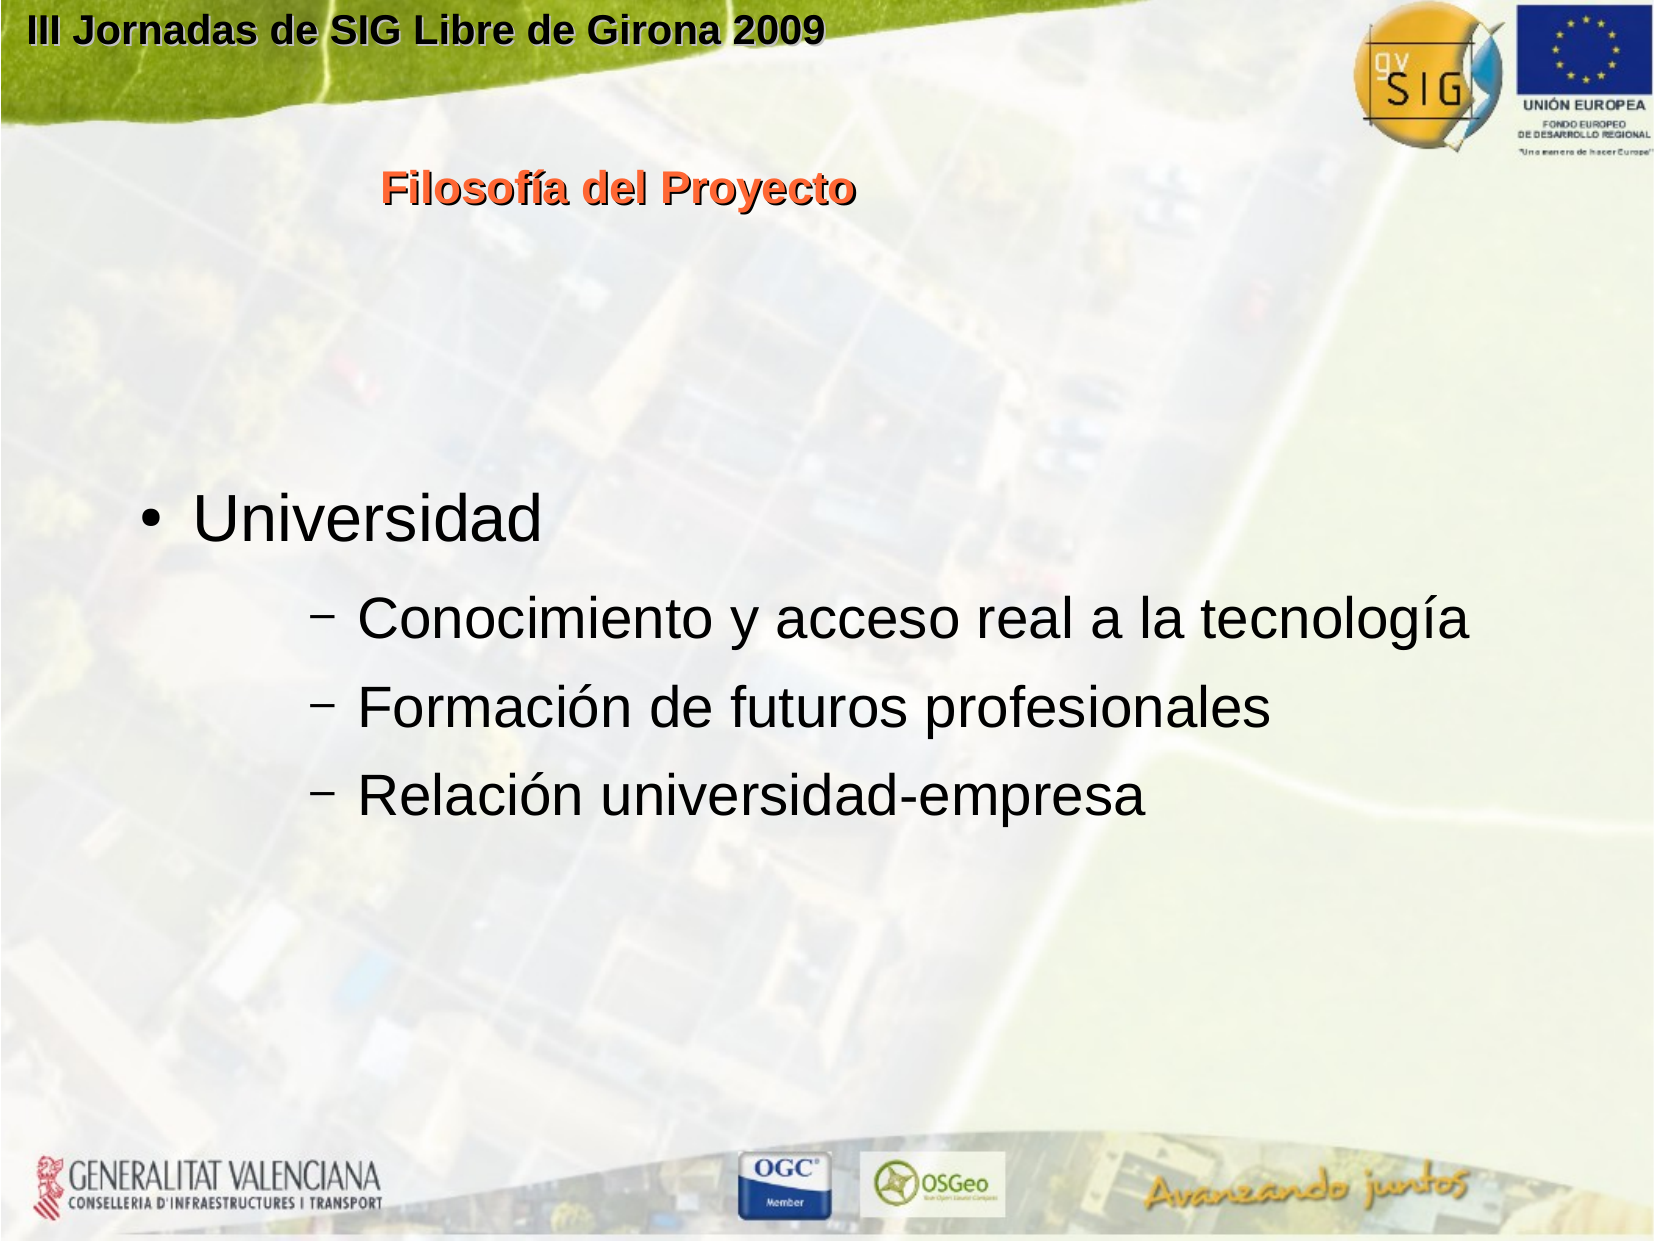

#
Filosofía del Proyecto
Universidad
Conocimiento y acceso real a la tecnología
Formación de futuros profesionales
Relación universidad-empresa